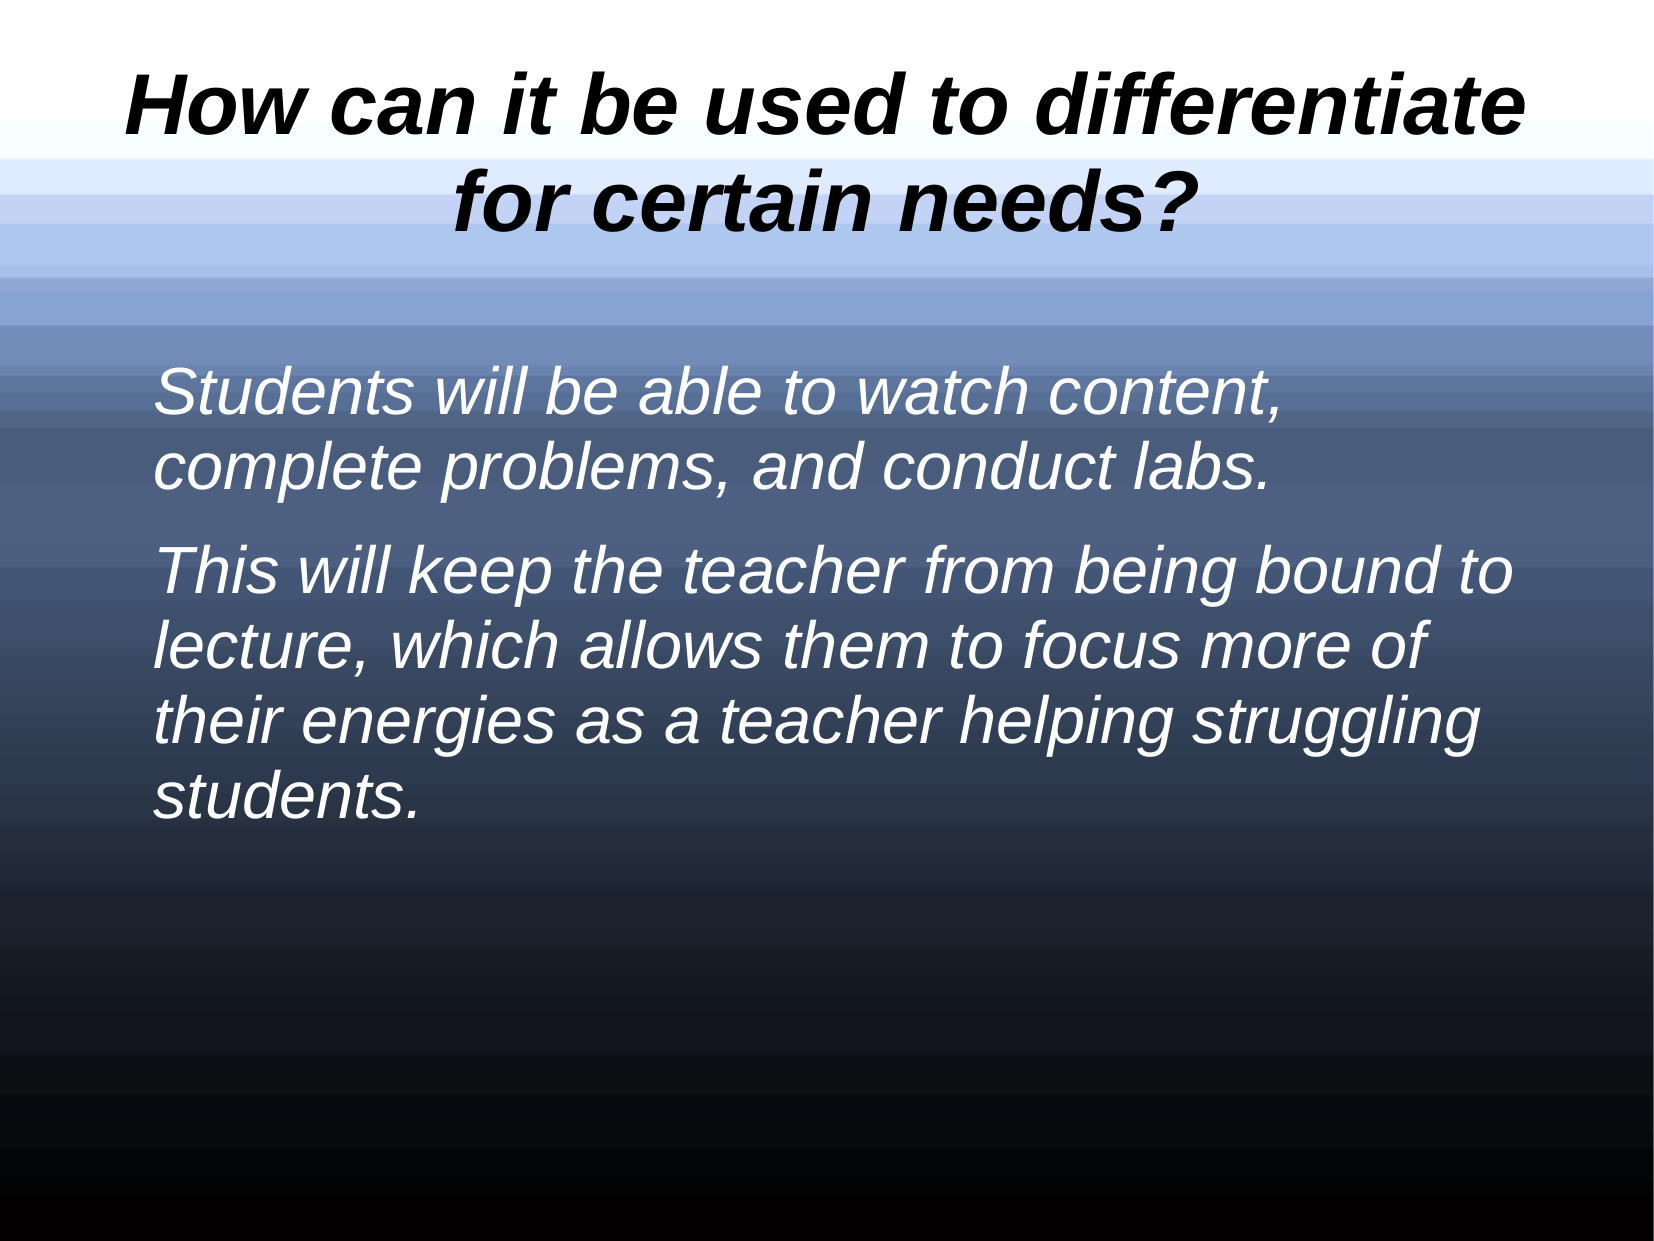

# How can it be used to differentiate for certain needs?
Students will be able to watch content, complete problems, and conduct labs.
This will keep the teacher from being bound to lecture, which allows them to focus more of their energies as a teacher helping struggling students.